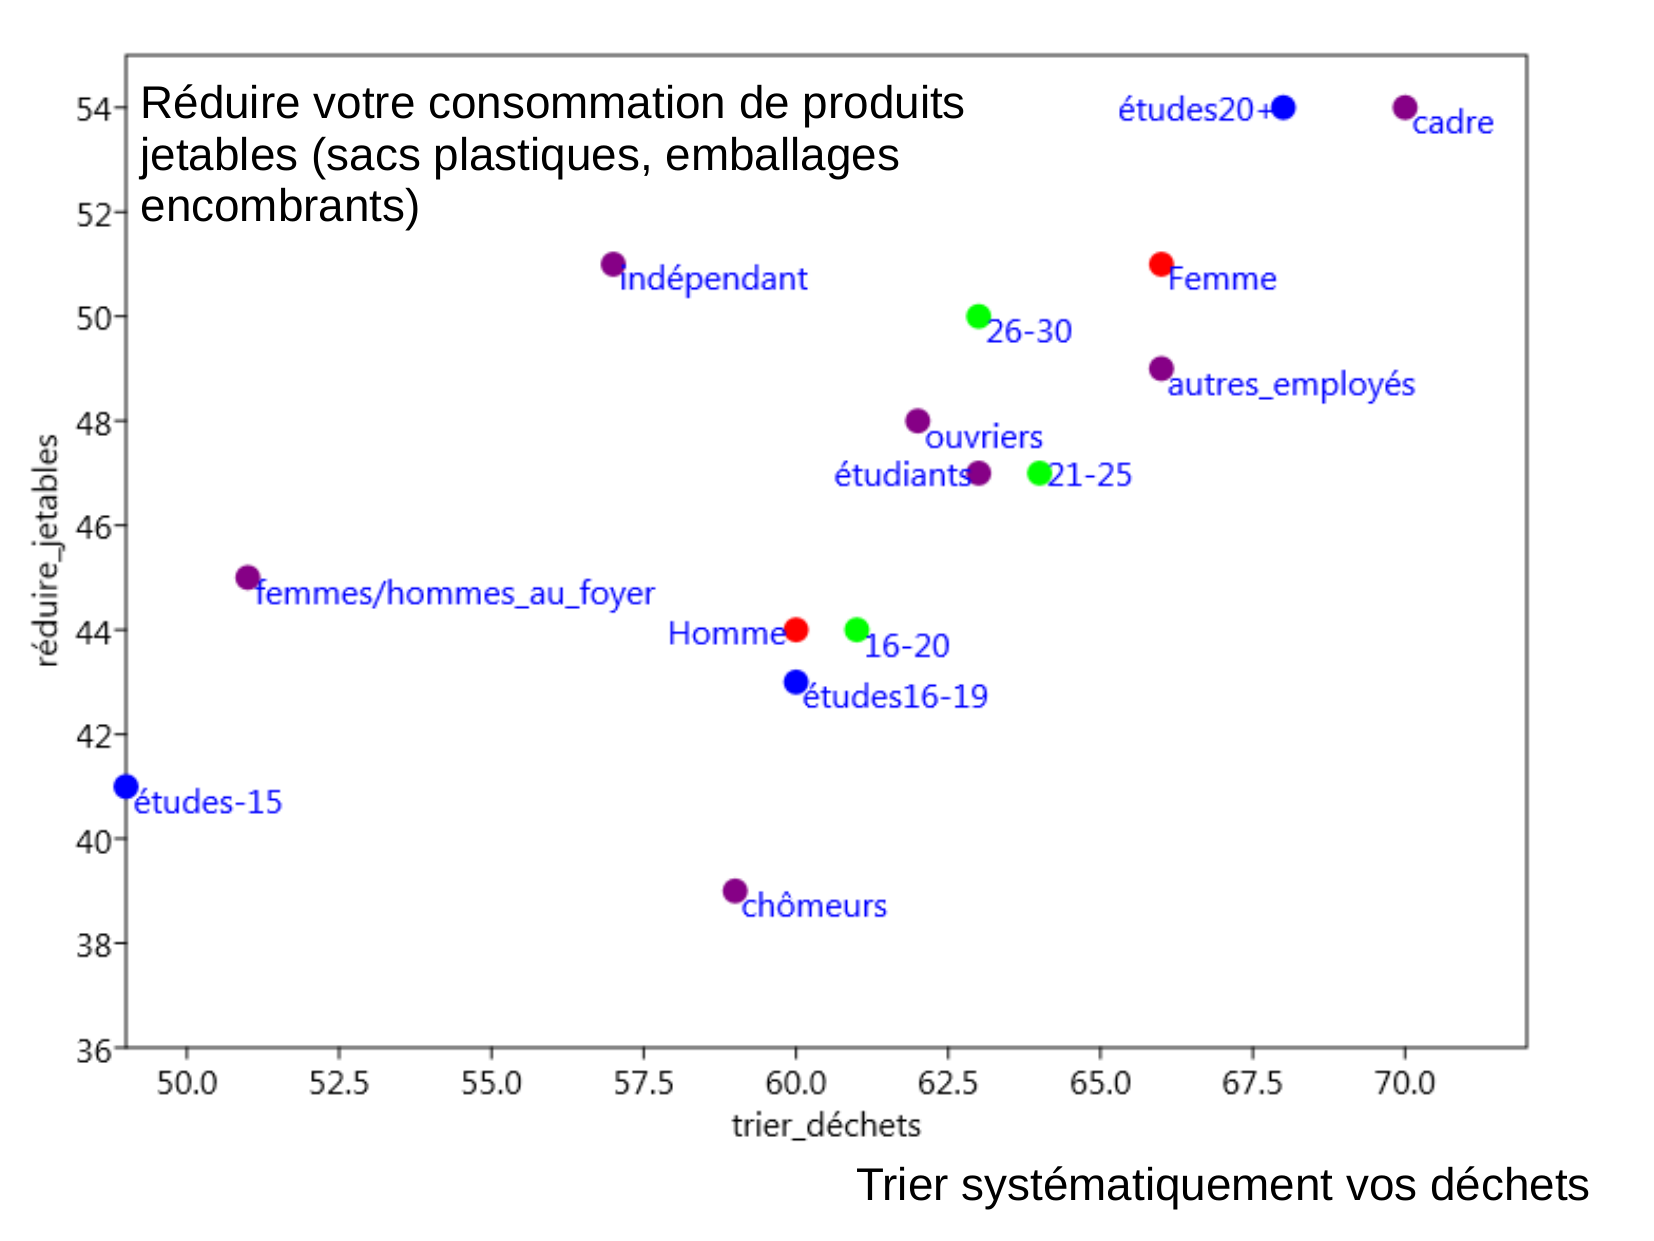

Réduire votre consommation de produits jetables (sacs plastiques, emballages encombrants)
Trier systématiquement vos déchets